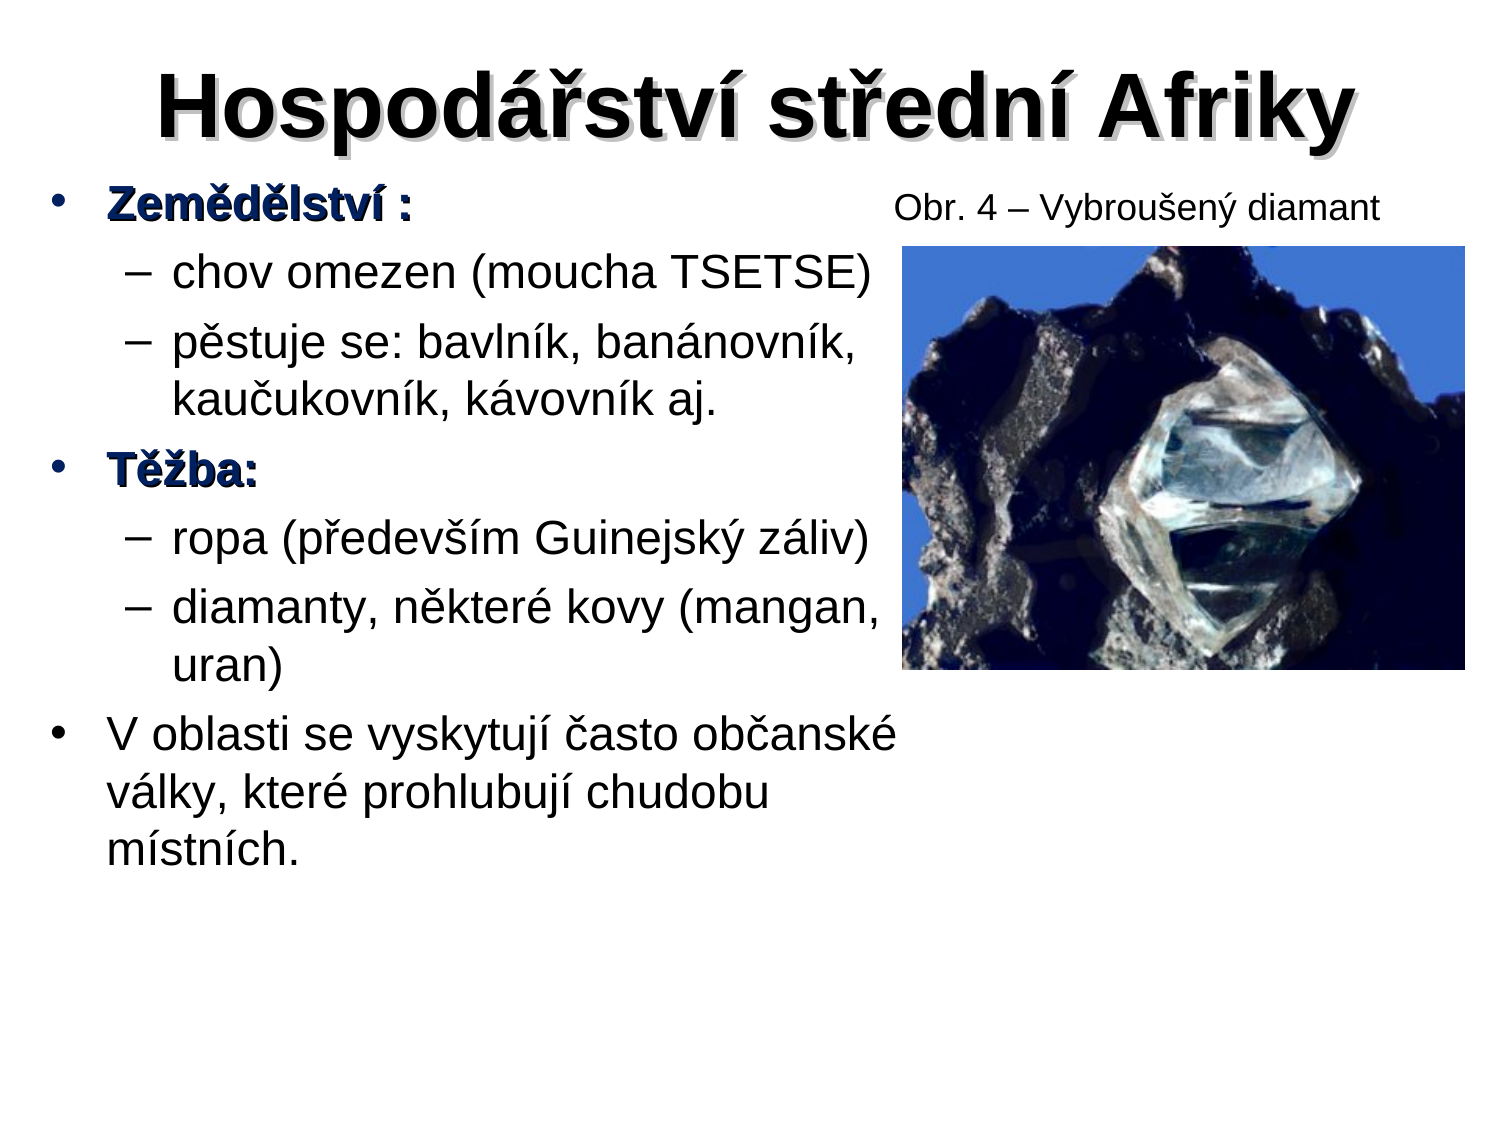

# Hospodářství střední Afriky
Zemědělství :
chov omezen (moucha TSETSE)
pěstuje se: bavlník, banánovník, kaučukovník, kávovník aj.
Těžba:
ropa (především Guinejský záliv)
diamanty, některé kovy (mangan, uran)
V oblasti se vyskytují často občanské války, které prohlubují chudobu místních.
Obr. 4 – Vybroušený diamant